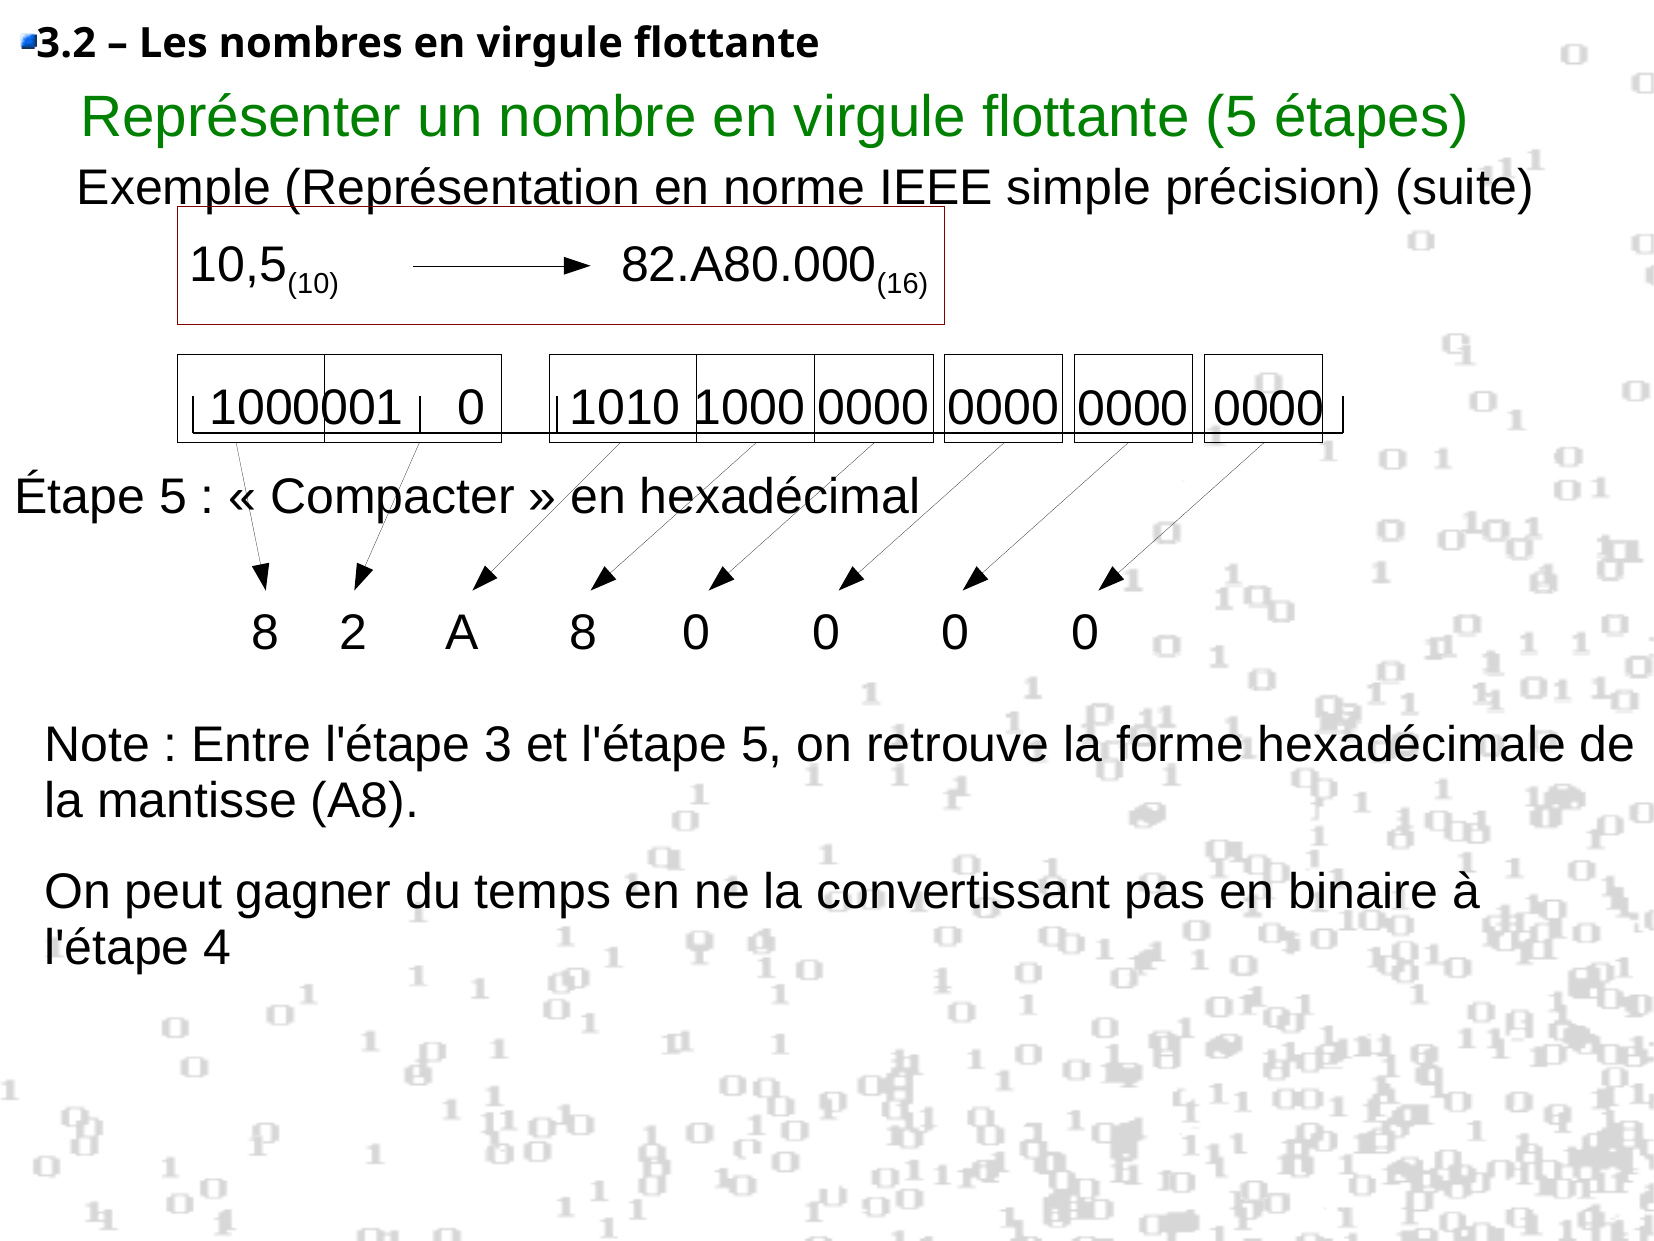

3.2 – Les nombres en virgule flottante
Représenter un nombre en virgule flottante (5 étapes)
Exemple (Représentation en norme IEEE simple précision) (suite)
10,5(10)
82.A80.000(16)
1000001
0
1010
1000
0000
0000
0000
0000
Étape 5 : « Compacter » en hexadécimal
8
2
8
A
0
0
0
0
Note : Entre l'étape 3 et l'étape 5, on retrouve la forme hexadécimale de la mantisse (A8).
On peut gagner du temps en ne la convertissant pas en binaire à l'étape 4